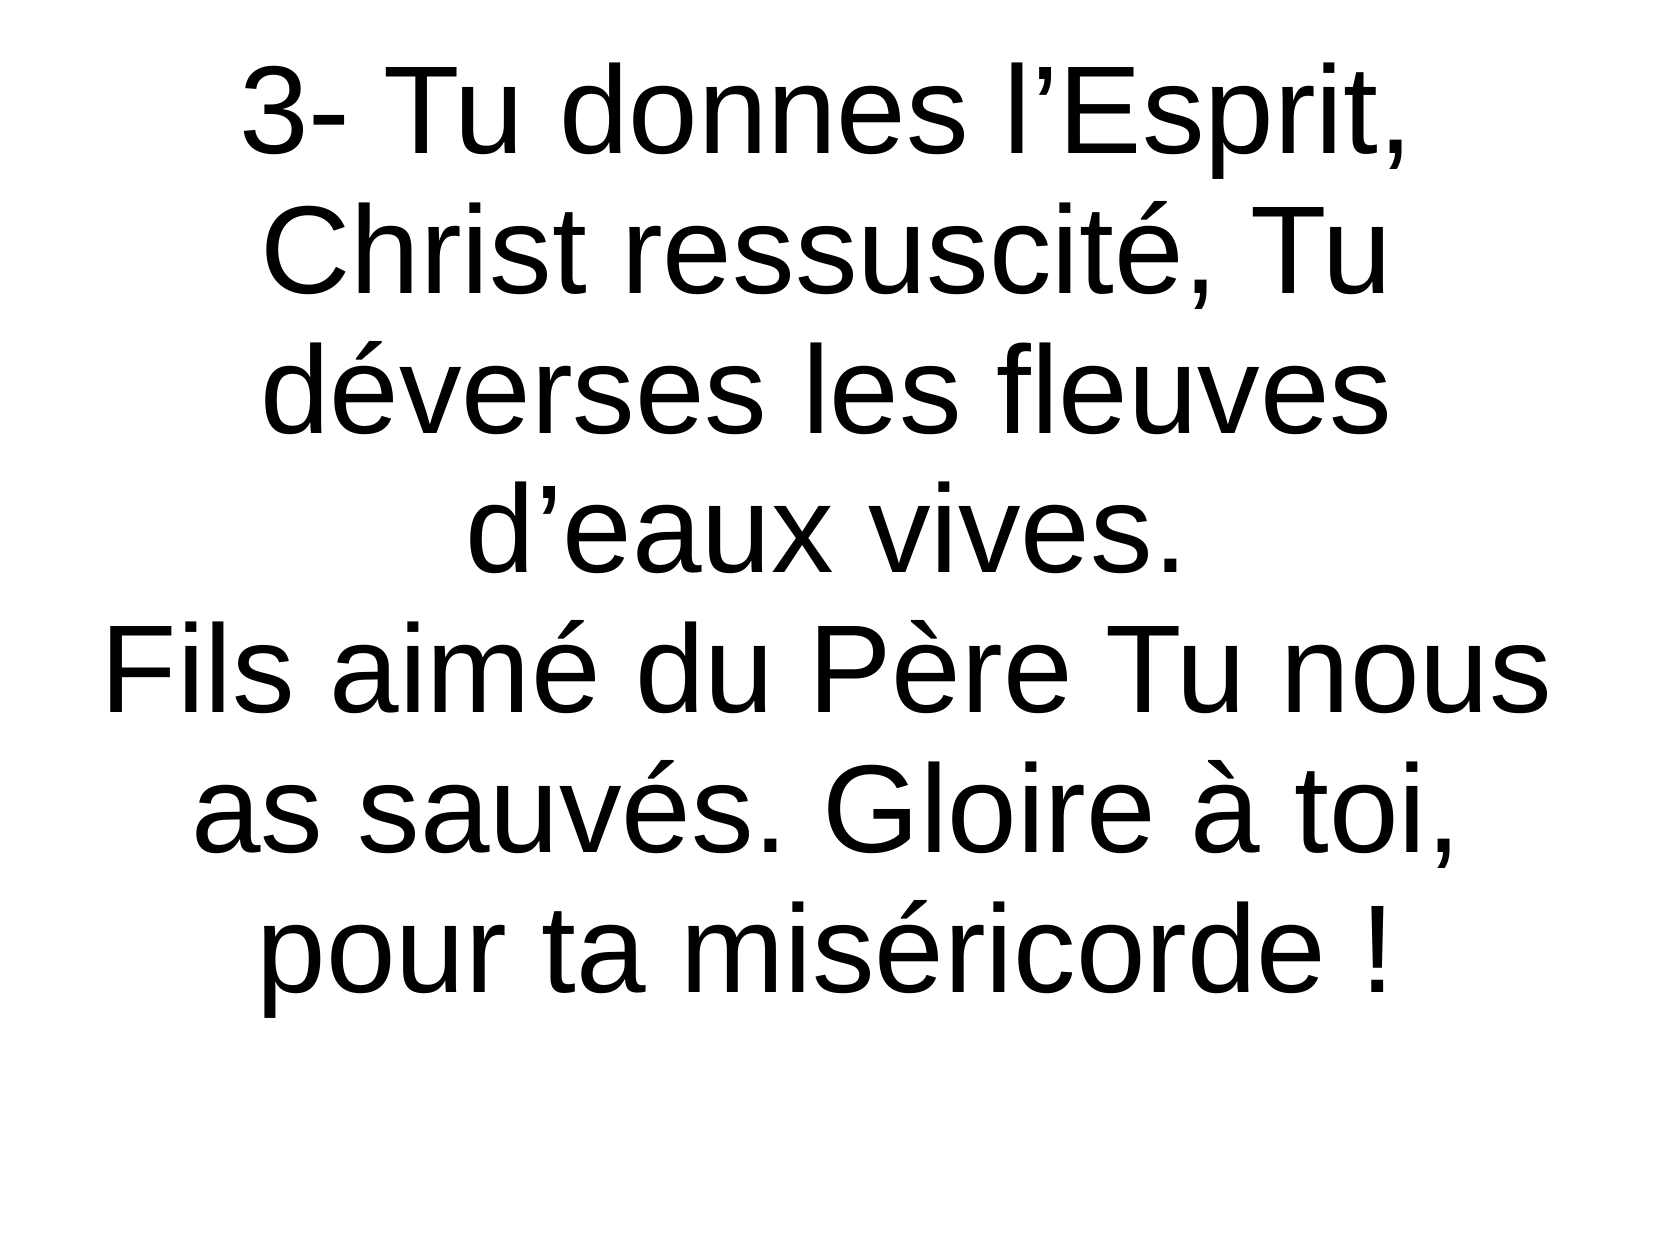

# 3- Tu donnes l’Esprit, Christ ressuscité, Tu déverses les fleuves d’eaux vives.
Fils aimé du Père Tu nous as sauvés. Gloire à toi, pour ta miséricorde !